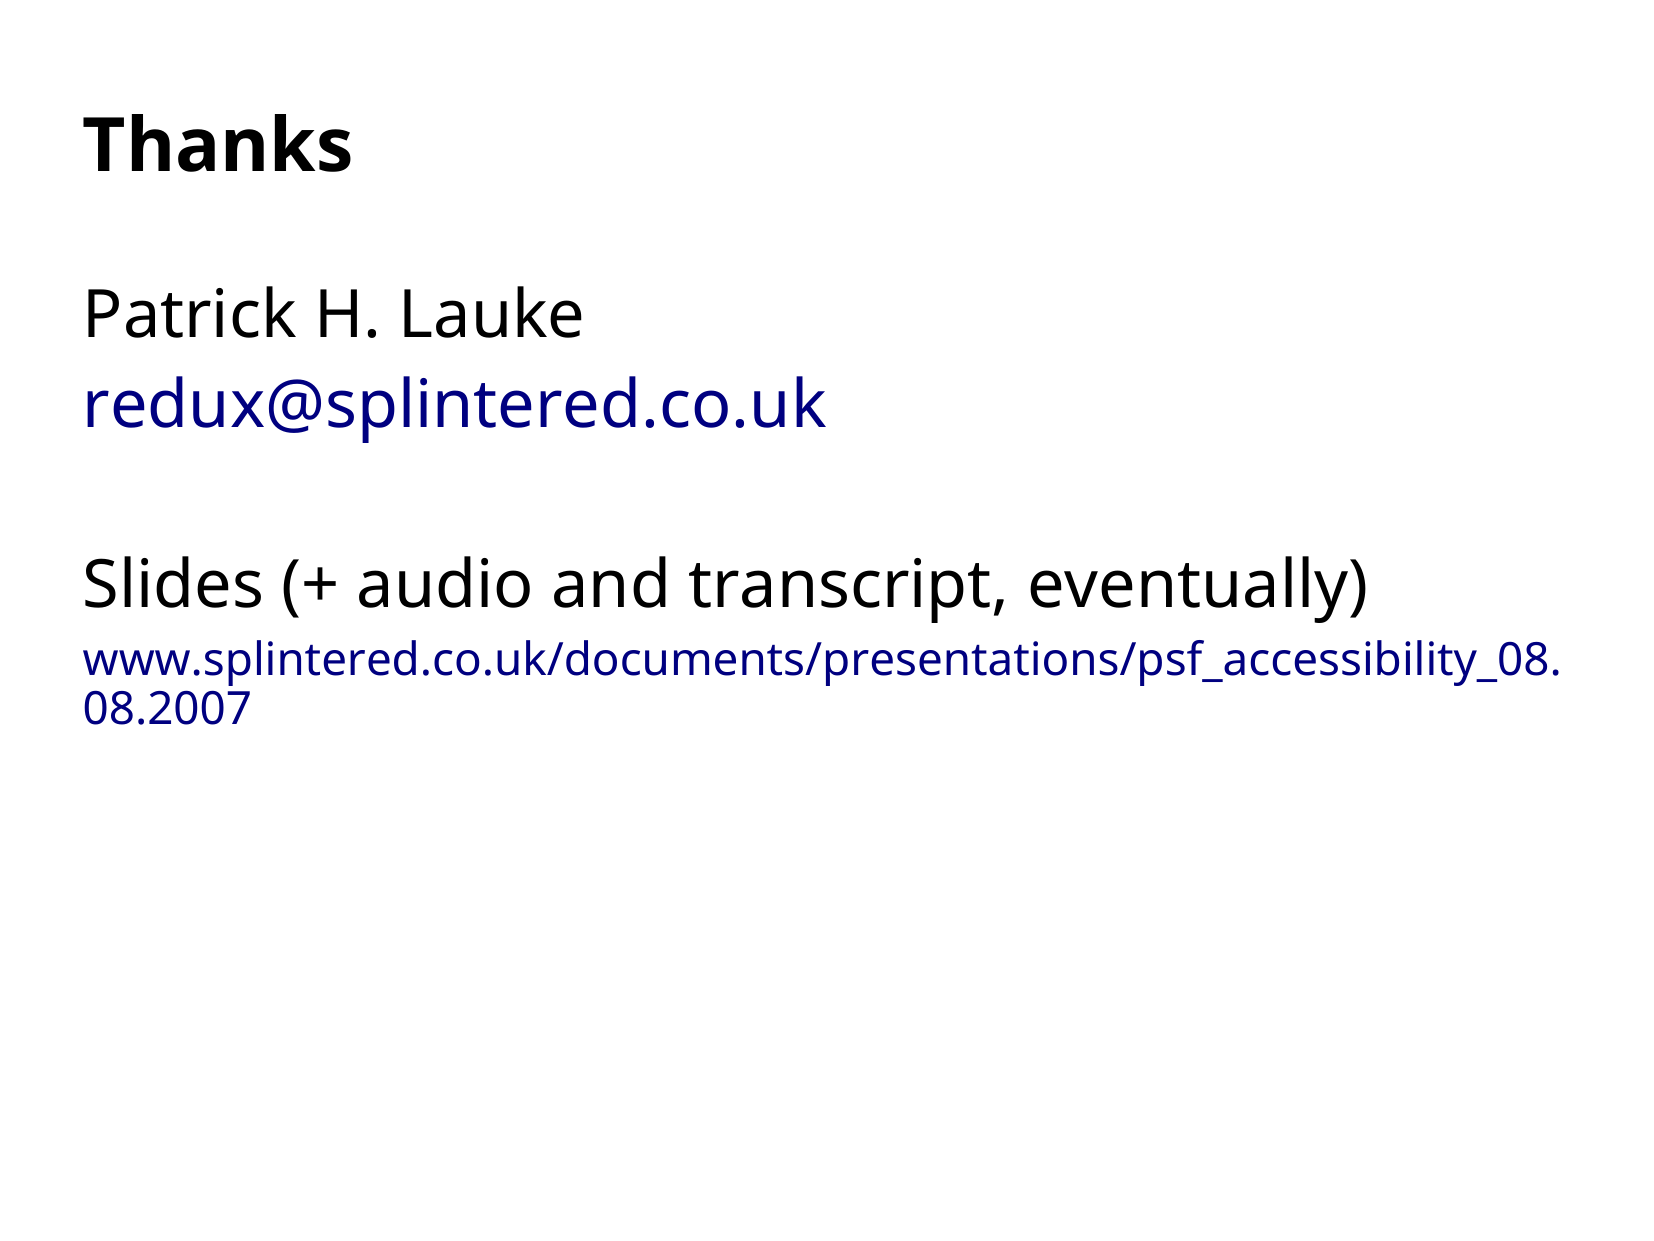

# Thanks
Patrick H. Lauke
redux@splintered.co.uk
Slides (+ audio and transcript, eventually)
www.splintered.co.uk/documents/presentations/psf_accessibility_08.08.2007